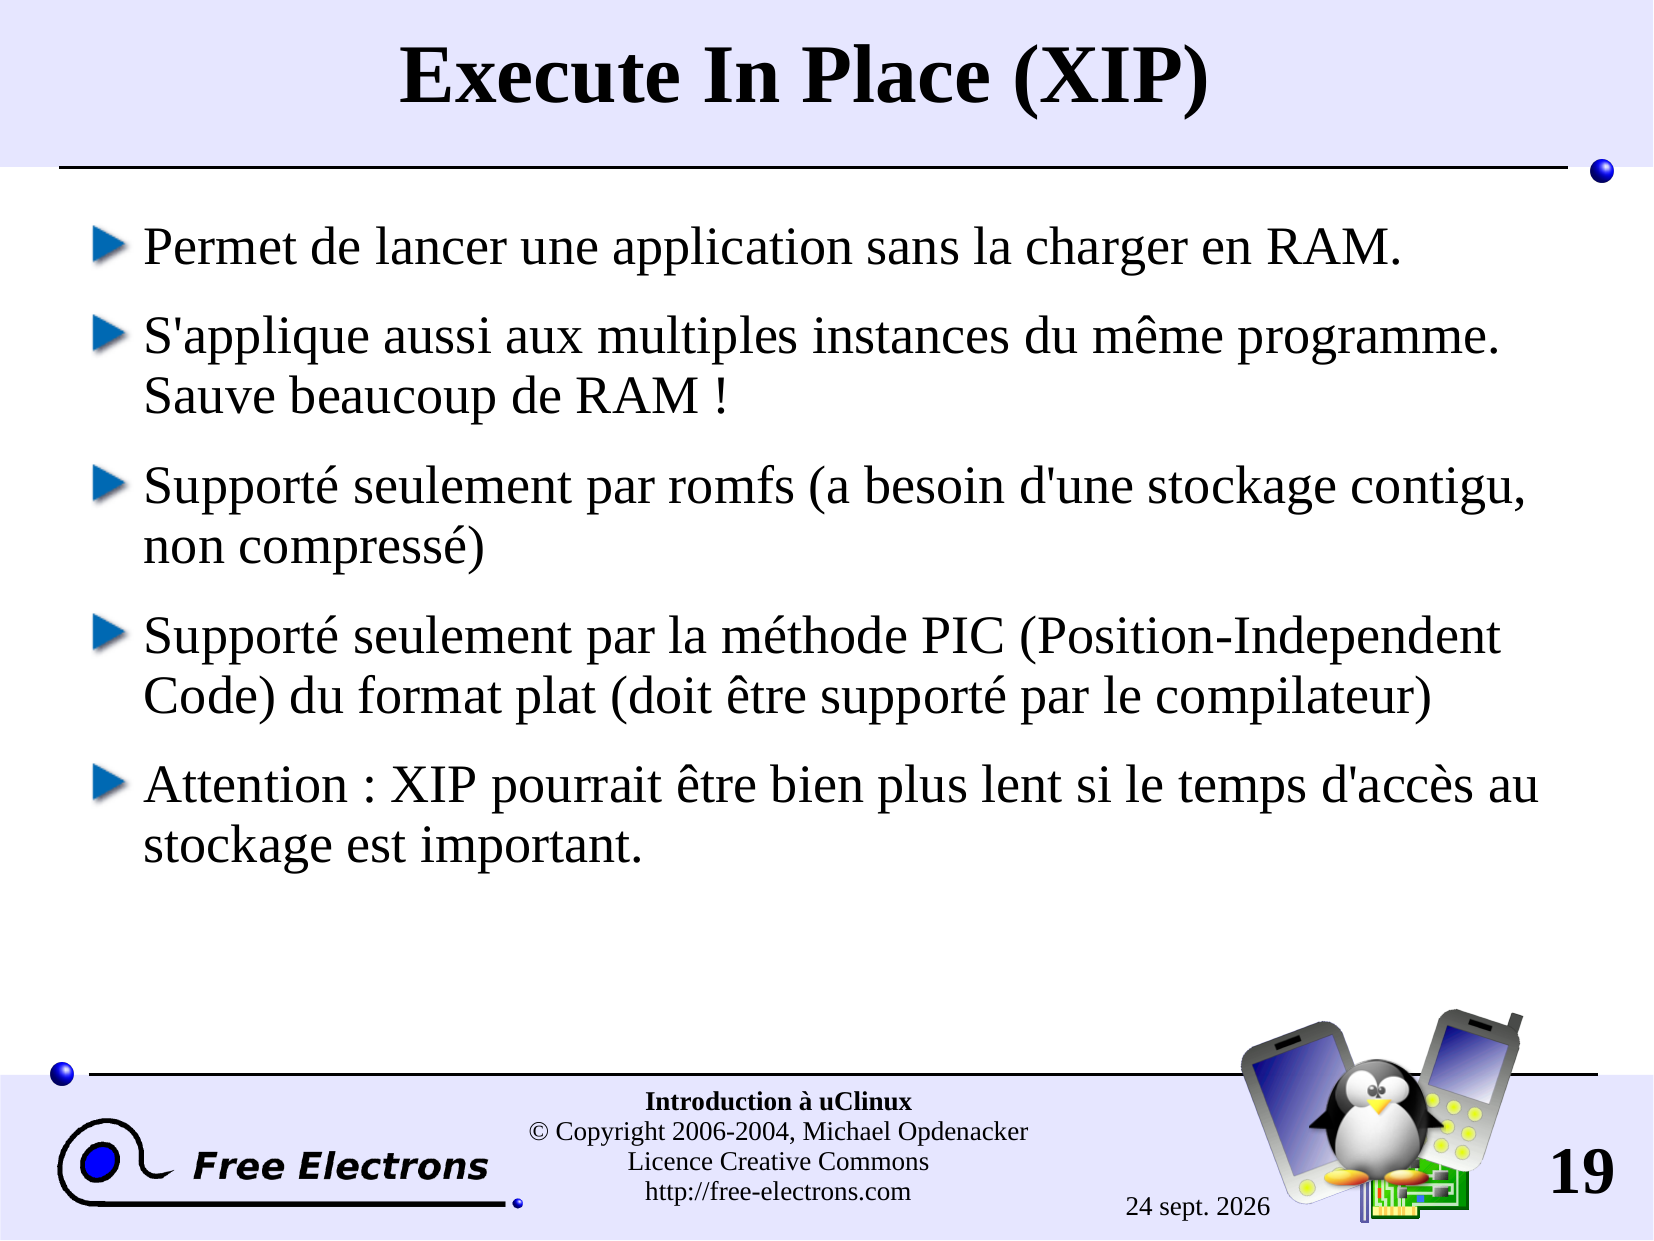

# Execute In Place (XIP)
Permet de lancer une application sans la charger en RAM.
S'applique aussi aux multiples instances du même programme. Sauve beaucoup de RAM !
Supporté seulement par romfs (a besoin d'une stockage contigu, non compressé)
Supporté seulement par la méthode PIC (Position-Independent Code) du format plat (doit être supporté par le compilateur)
Attention : XIP pourrait être bien plus lent si le temps d'accès au stockage est important.